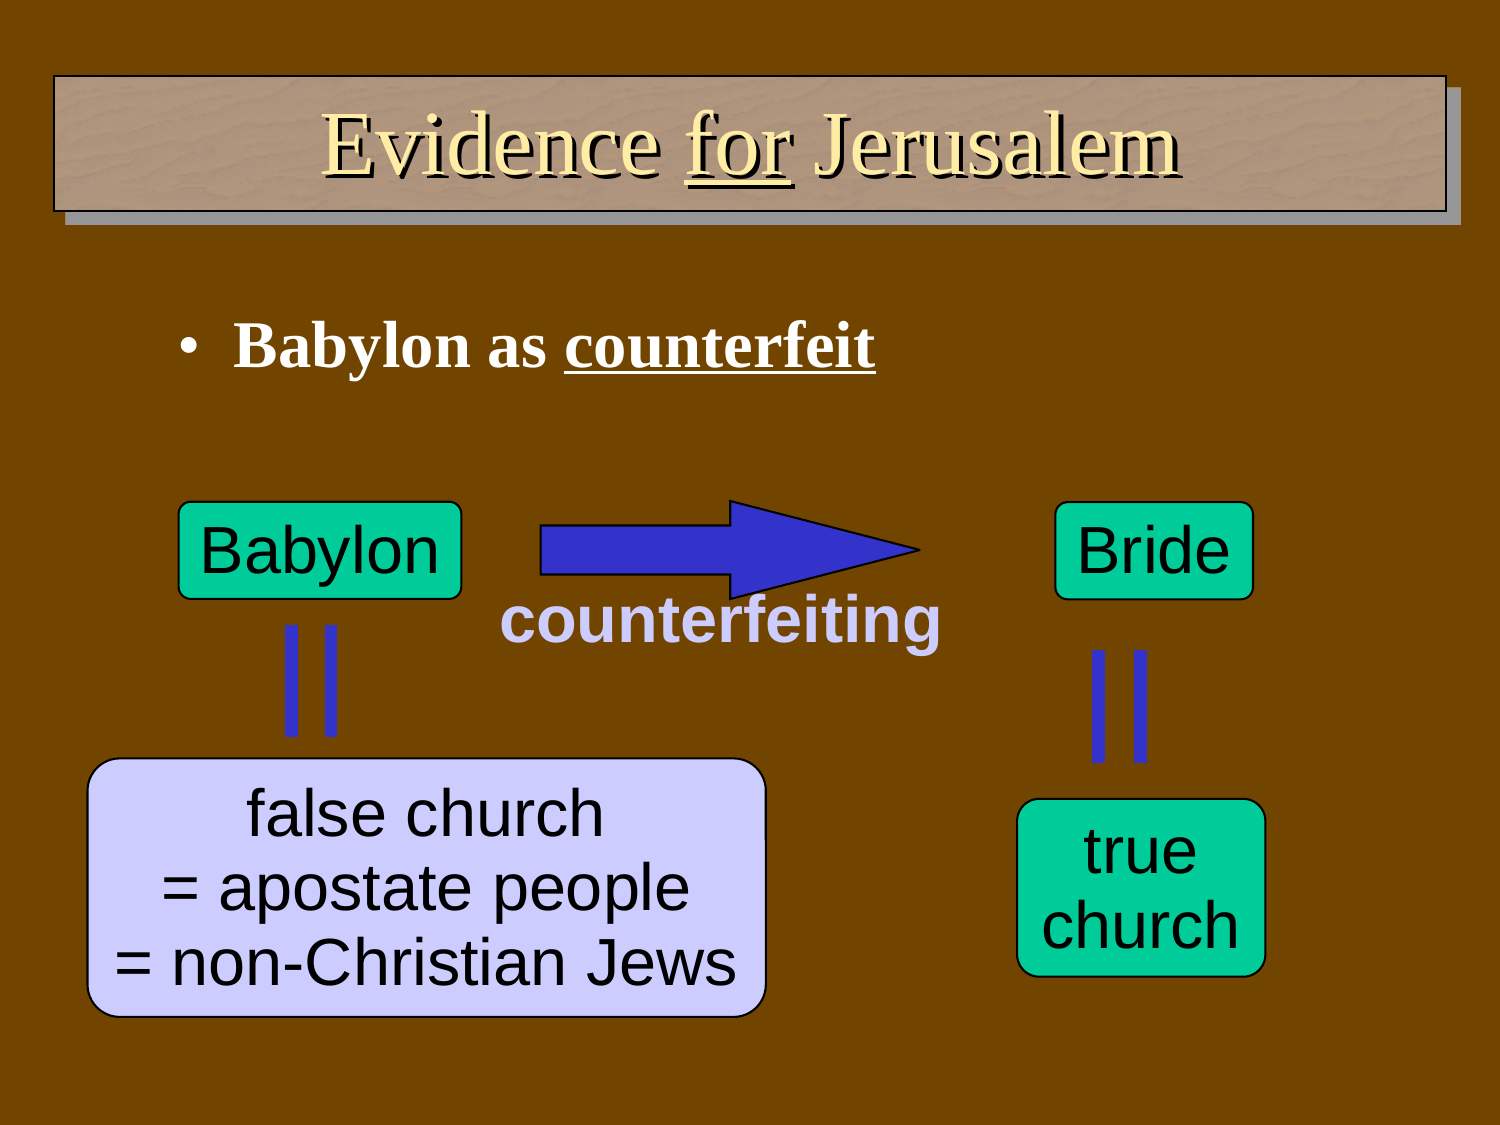

# Evidence for Jerusalem
Babylon as counterfeit
Babylon
Bride
counterfeiting
false church
= apostate people
= non-Christian Jews
true
church